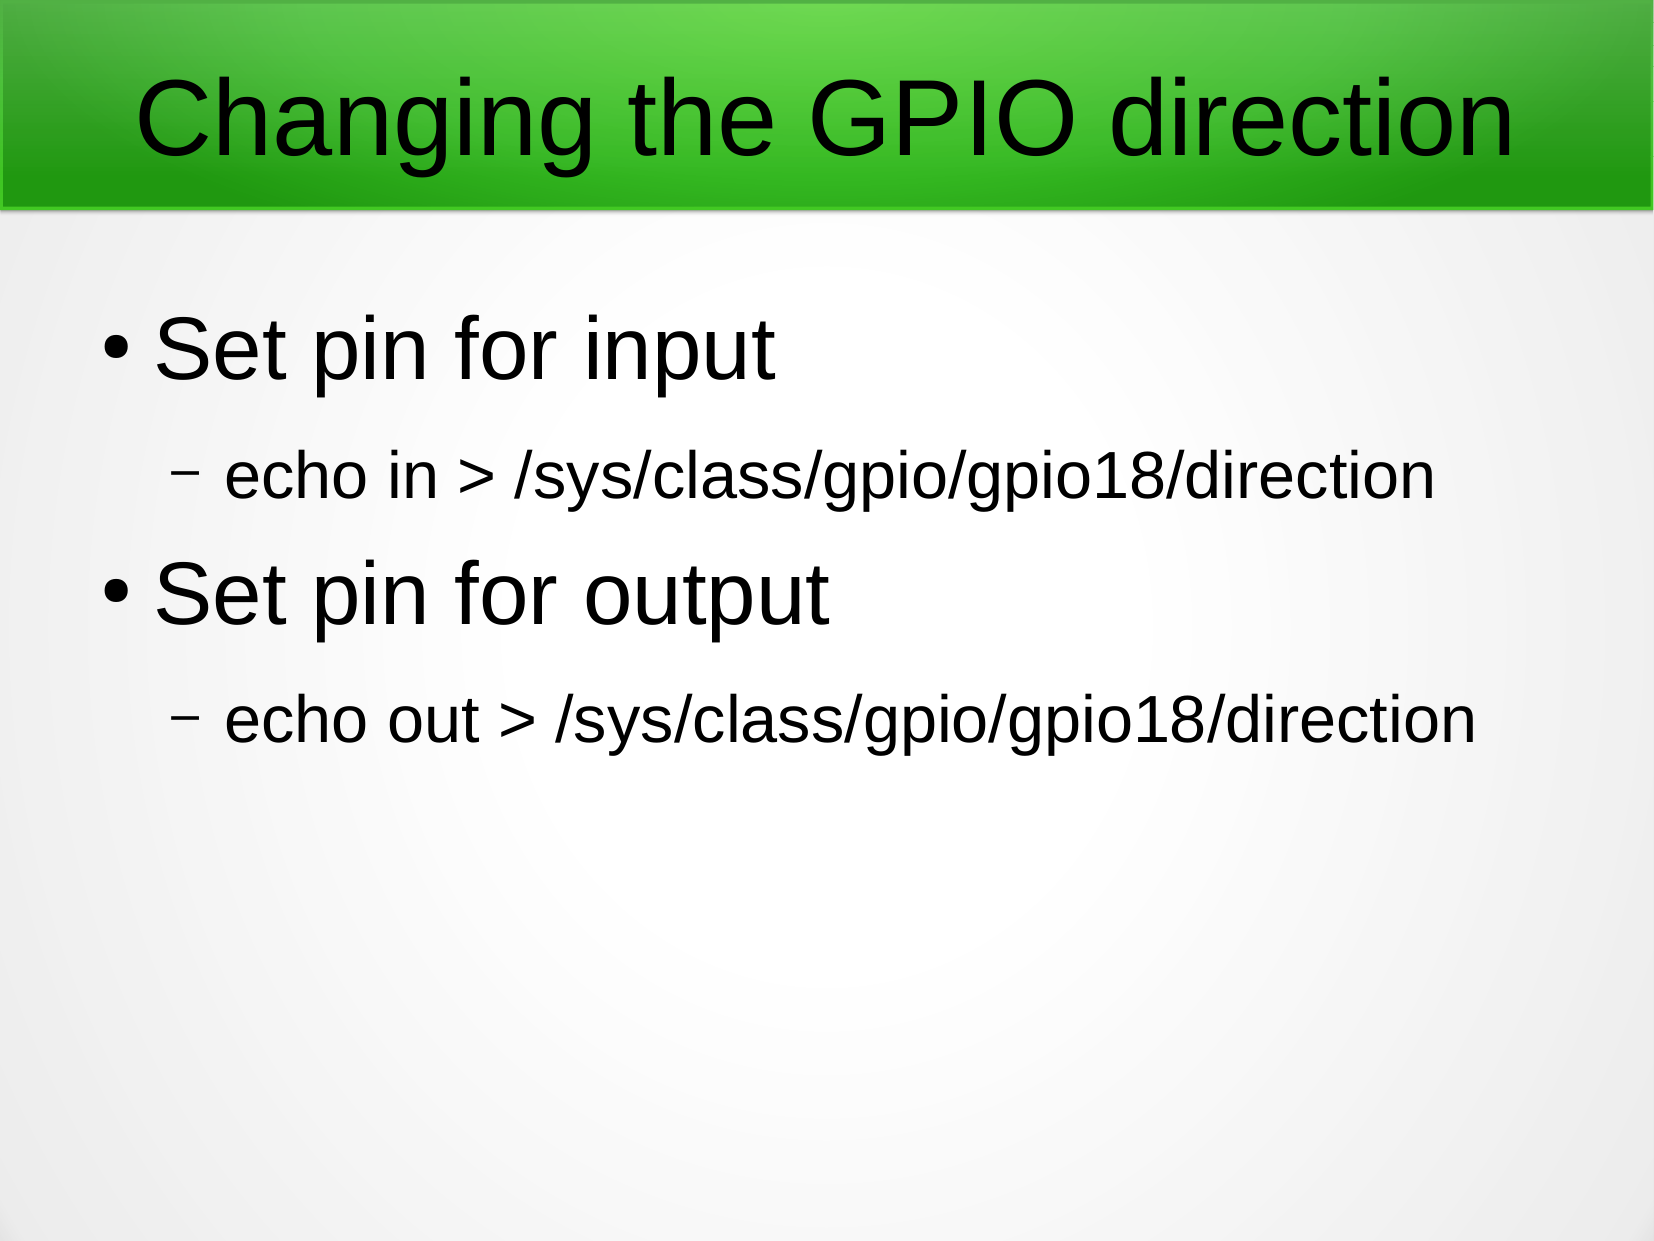

# Changing the GPIO direction
Set pin for input
echo in > /sys/class/gpio/gpio18/direction
Set pin for output
echo out > /sys/class/gpio/gpio18/direction